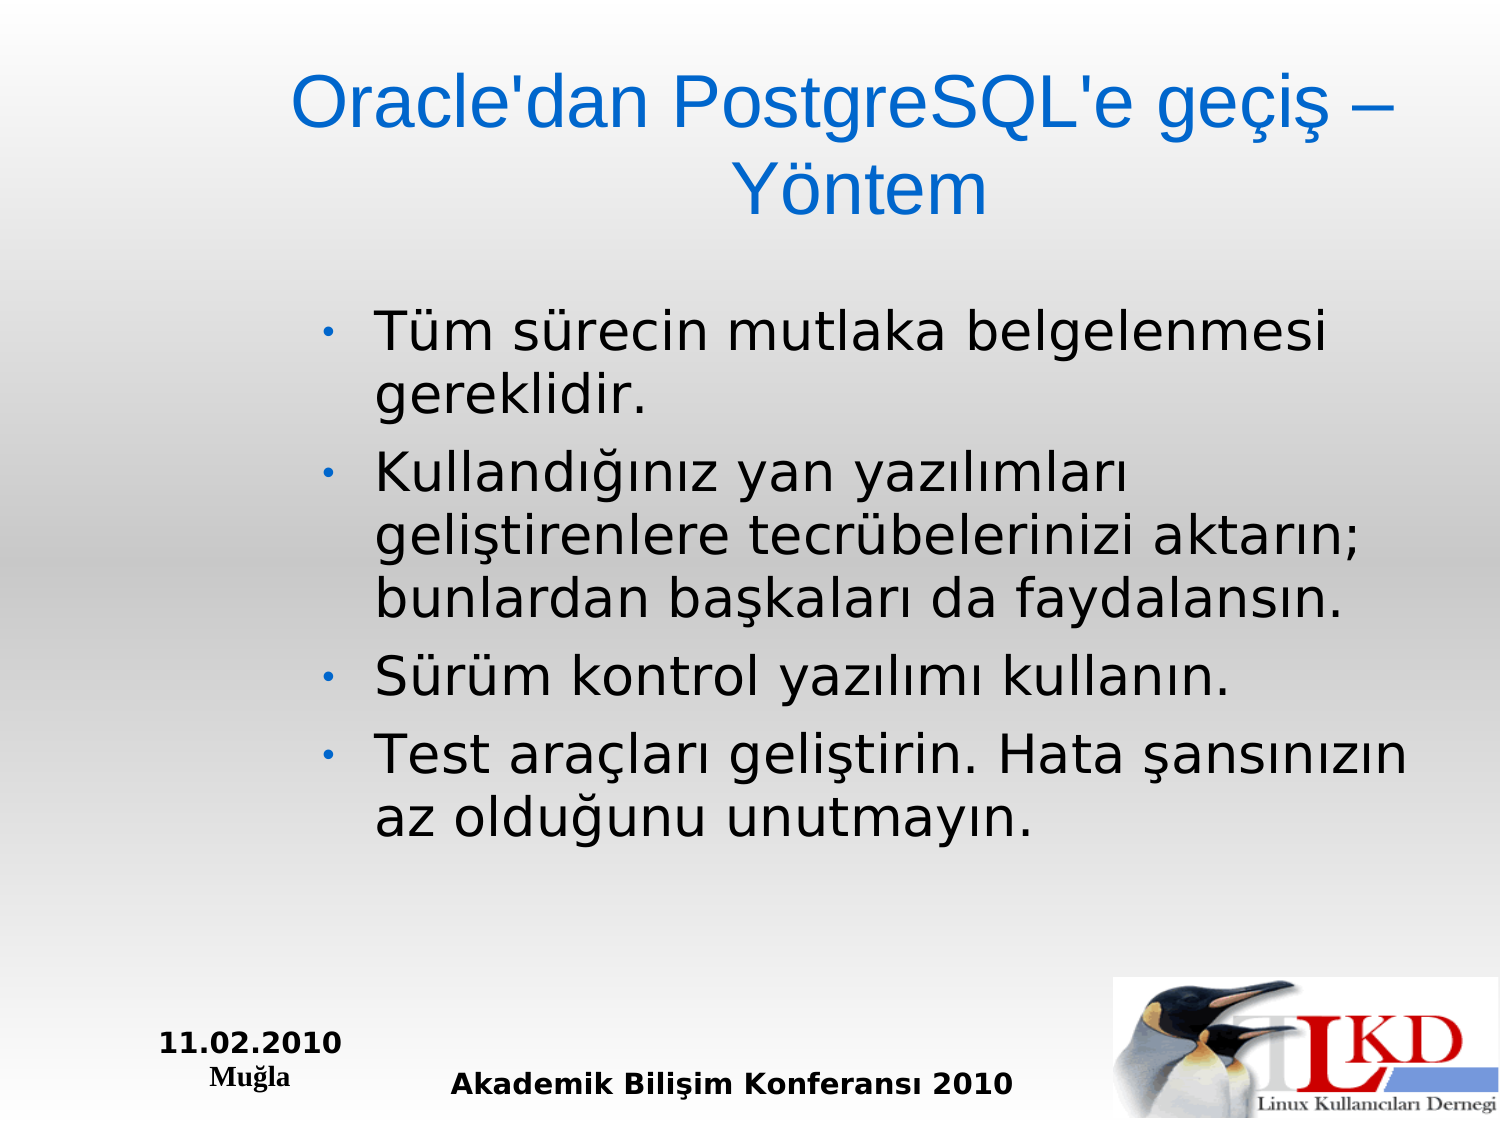

# Oracle'dan PostgreSQL'e geçiş – Yöntem
Tüm sürecin mutlaka belgelenmesi gereklidir.
Kullandığınız yan yazılımları geliştirenlere tecrübelerinizi aktarın; bunlardan başkaları da faydalansın.
Sürüm kontrol yazılımı kullanın.
Test araçları geliştirin. Hata şansınızın az olduğunu unutmayın.